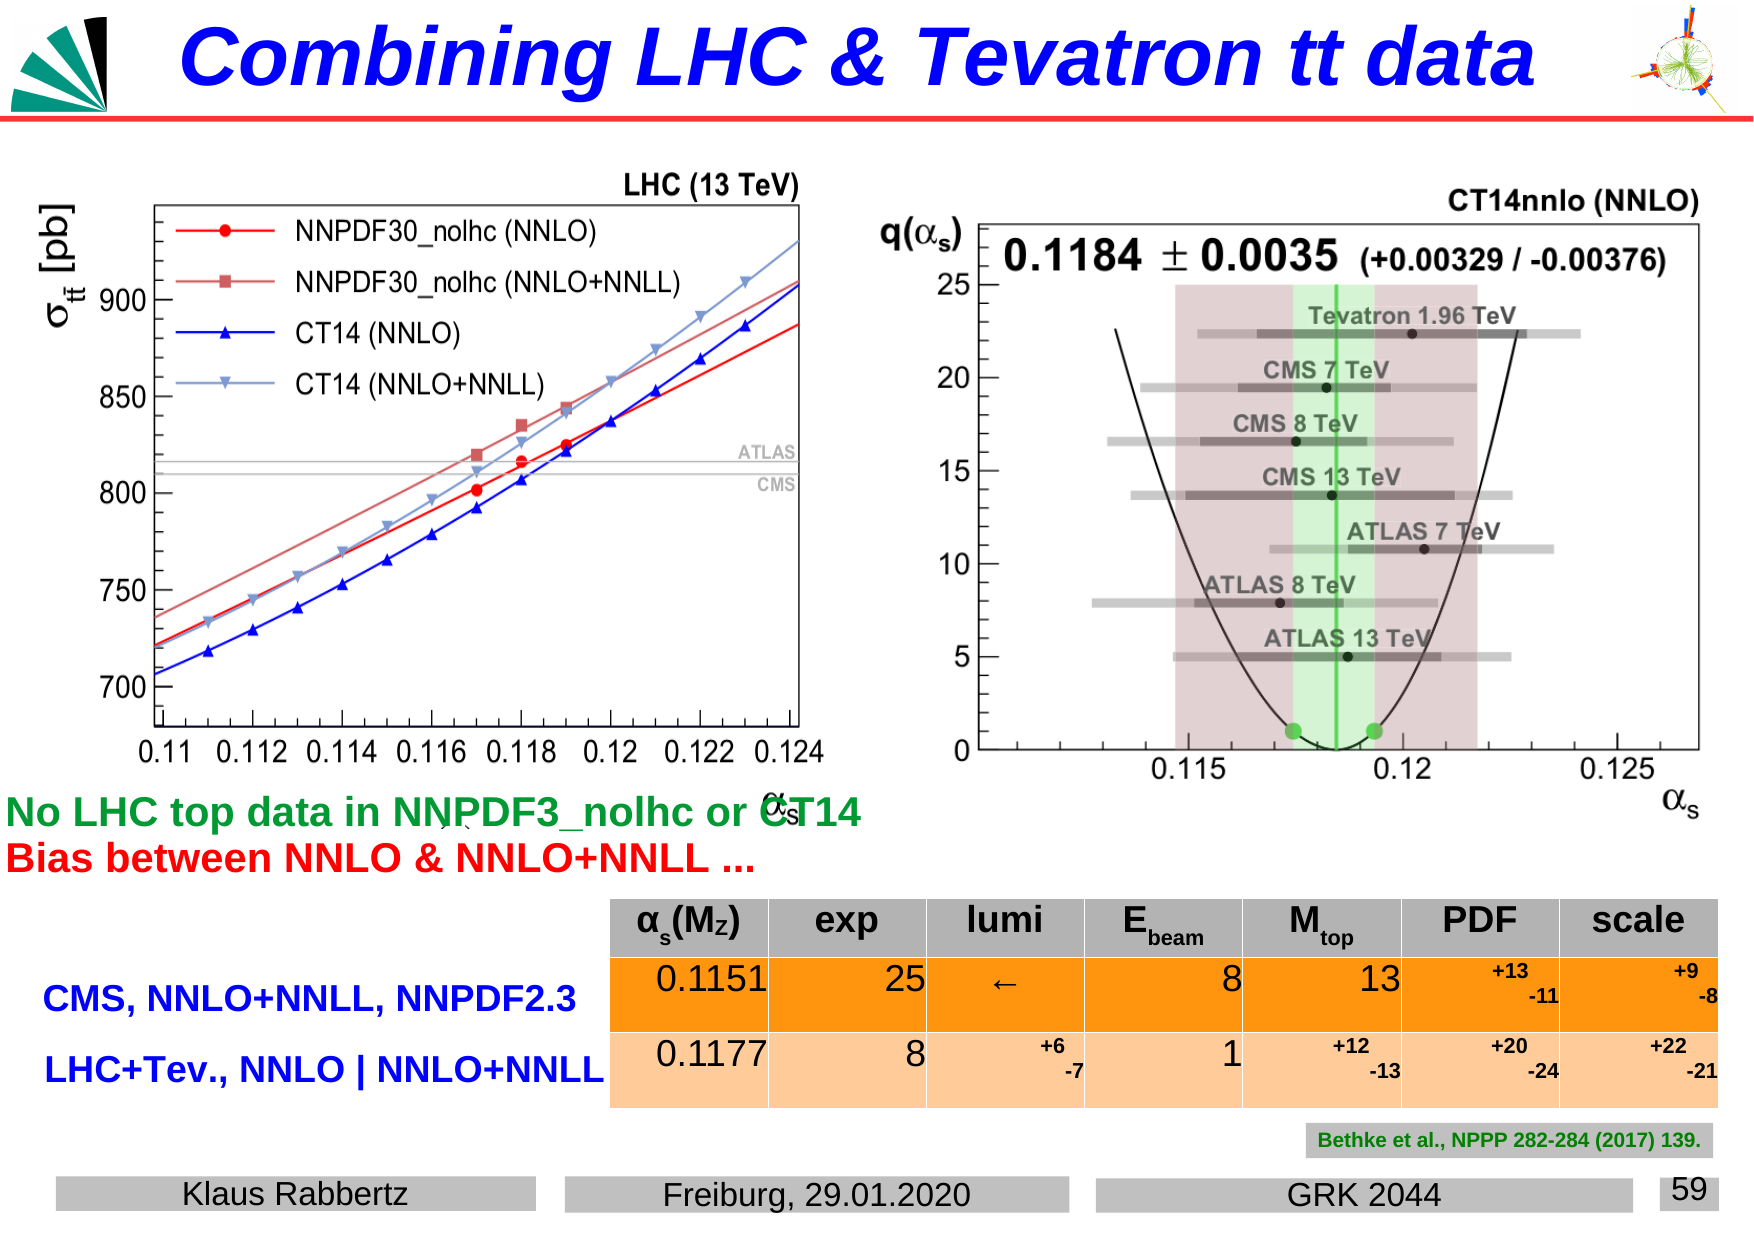

# Combining LHC & Tevatron tt data
No LHC top data in NNPDF3_nolhc or CT14
Bias between NNLO & NNLO+NNLL ...
| αs(MZ) | exp | lumi | Ebeam | Mtop | PDF | scale |
| --- | --- | --- | --- | --- | --- | --- |
| 0.1151 | 25 | ← | 8 | 13 | +13-11 | +9-8 |
| 0.1177 | 8 | +6-7 | 1 | +12-13 | +20-24 | +22-21 |
CMS, NNLO+NNLL, NNPDF2.3
LHC+Tev., NNLO | NNLO+NNLL
Bethke et al., NPPP 282-284 (2017) 139.